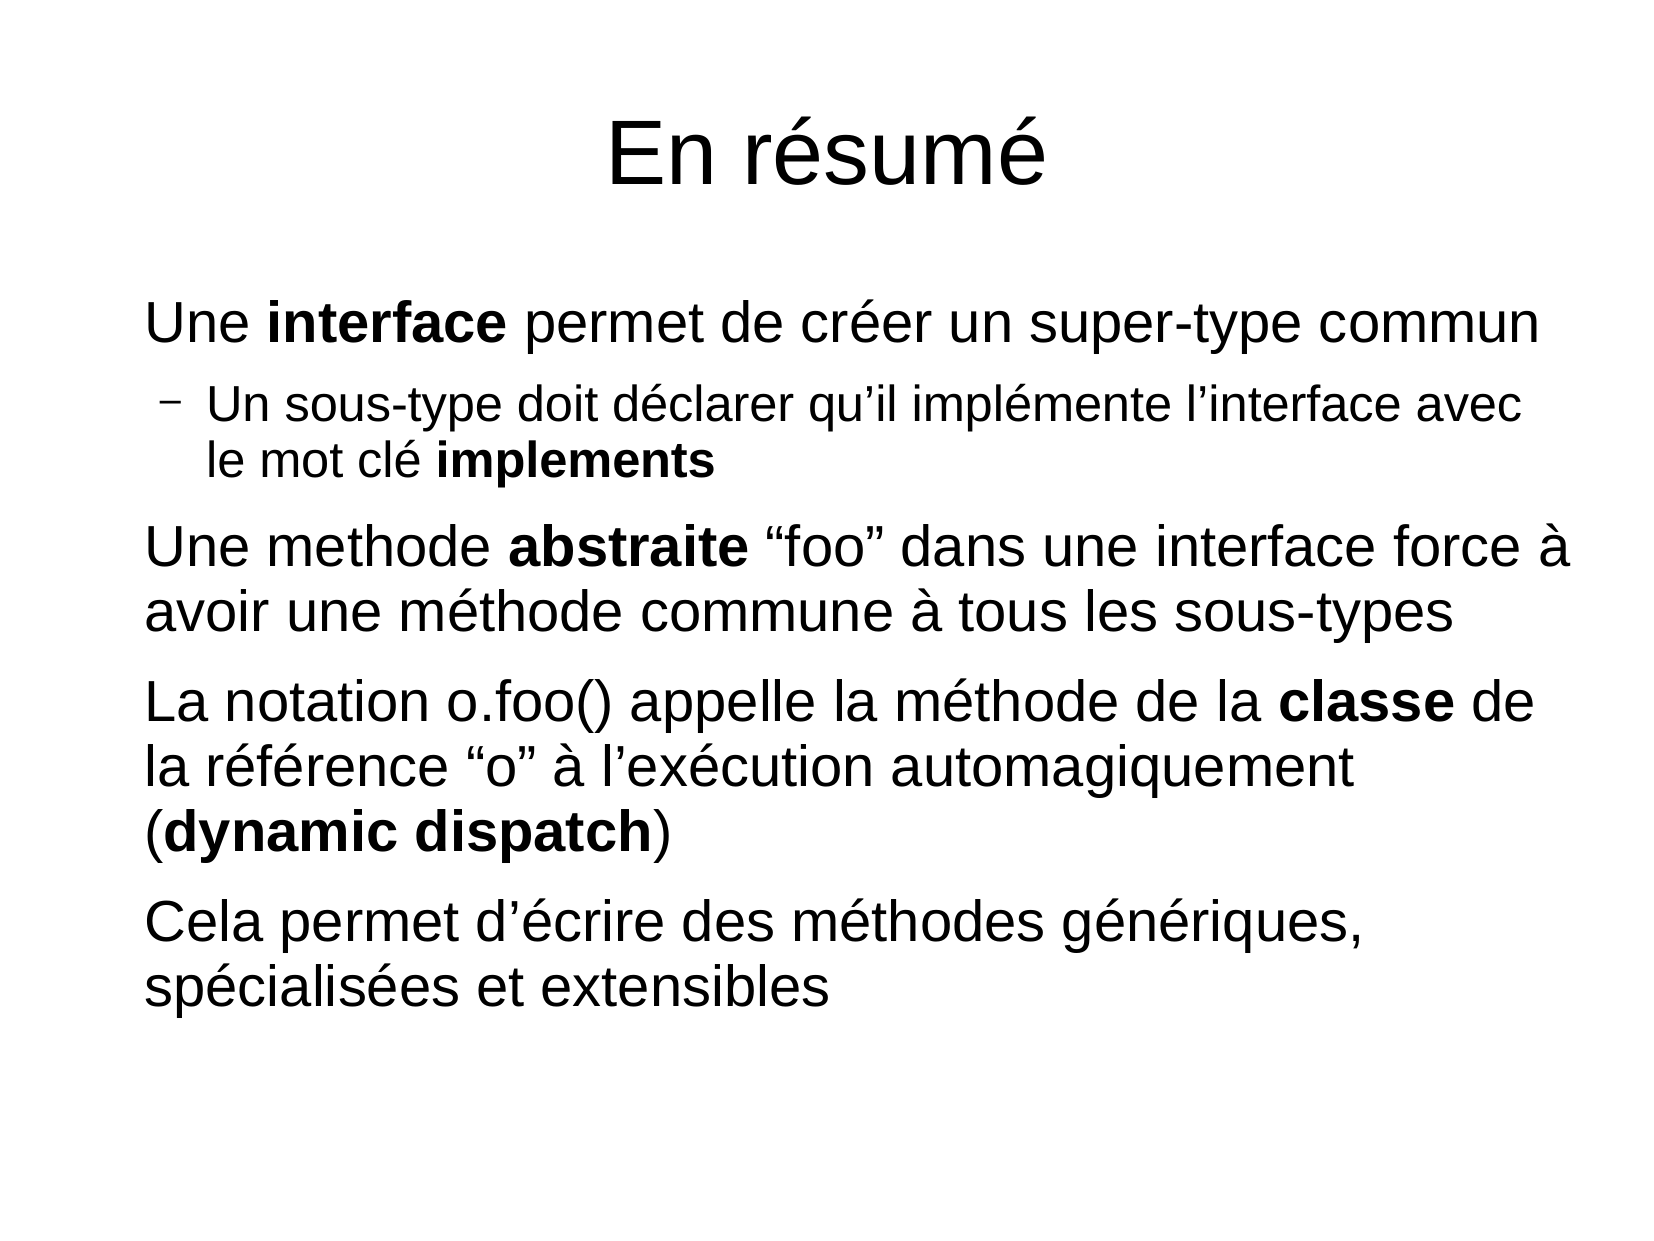

# En résumé
Une interface permet de créer un super-type commun
Un sous-type doit déclarer qu’il implémente l’interface avec le mot clé implements
Une methode abstraite “foo” dans une interface force à avoir une méthode commune à tous les sous-types
La notation o.foo() appelle la méthode de la classe de la référence “o” à l’exécution automagiquement
(dynamic dispatch)
Cela permet d’écrire des méthodes génériques, spécialisées et extensibles